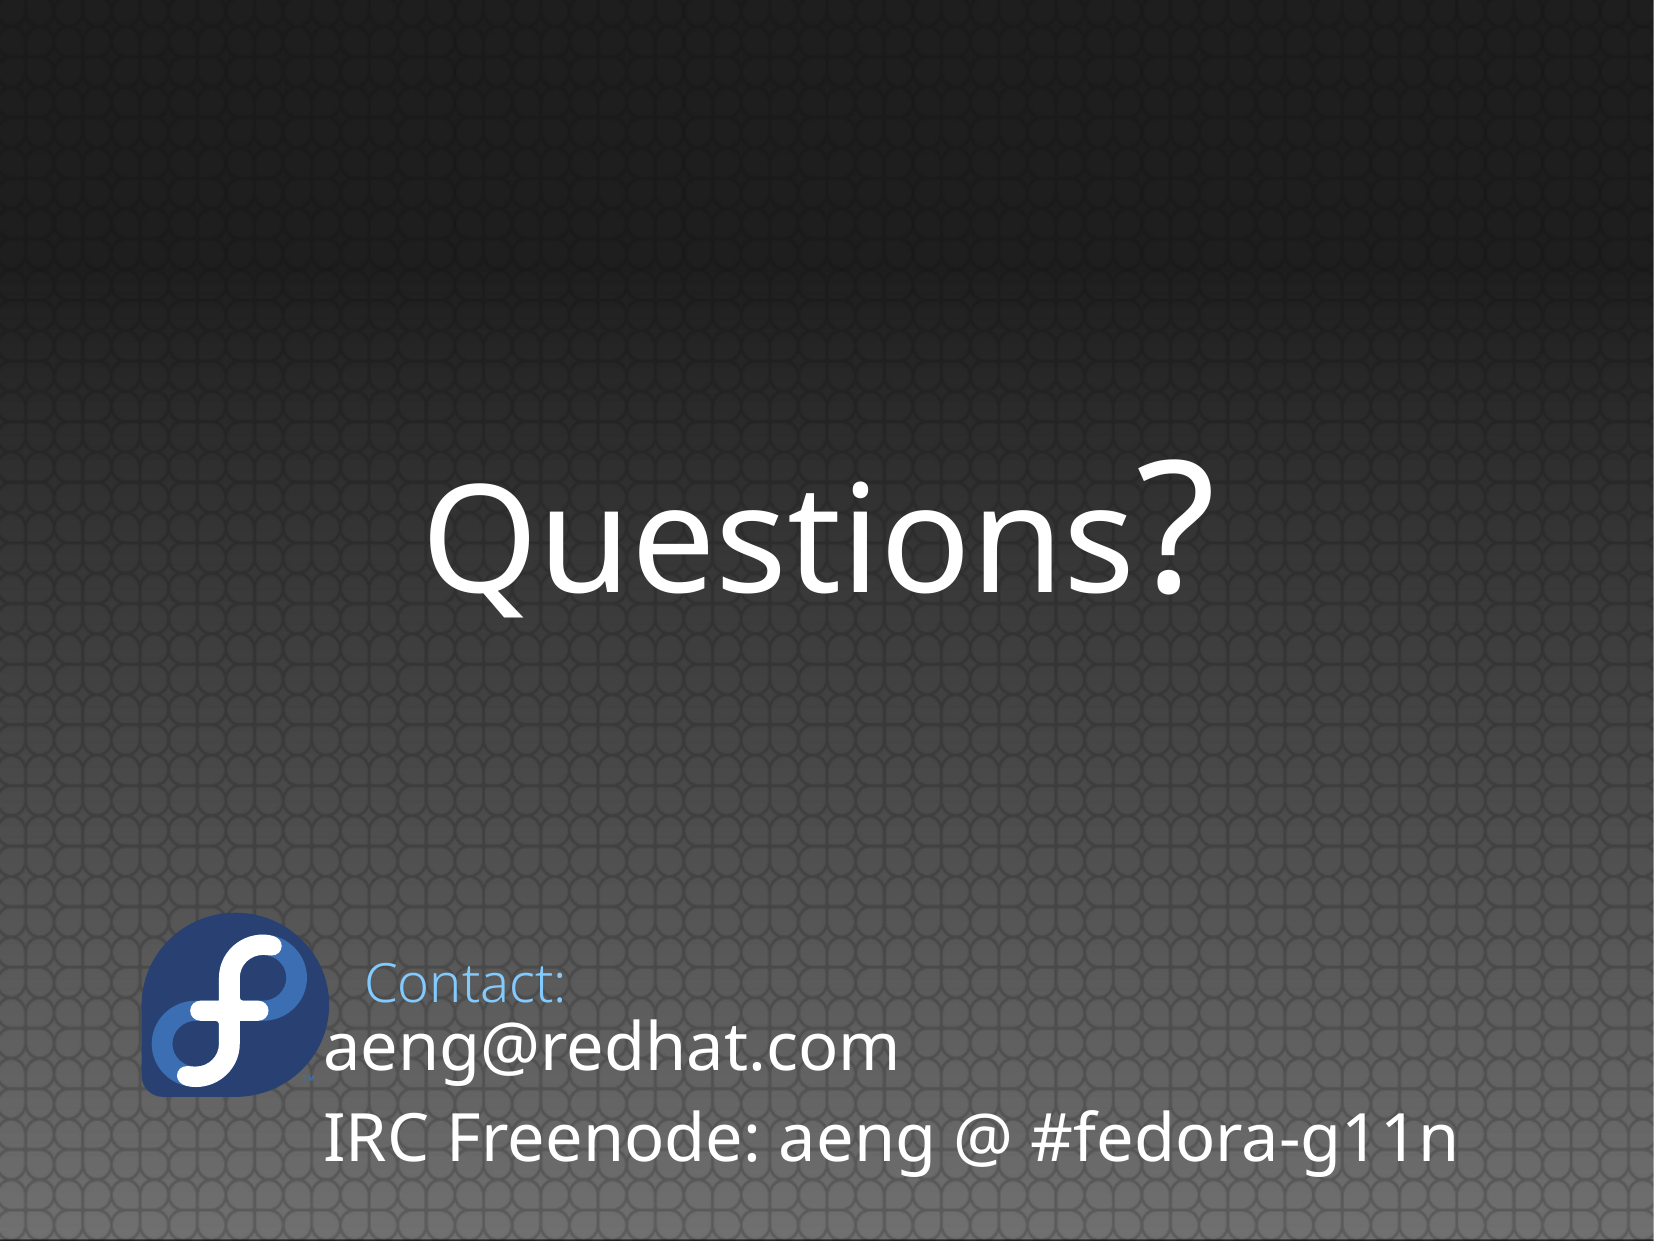

# Questions?
Contact:
aeng@redhat.com
IRC Freenode: aeng @ #fedora-g11n